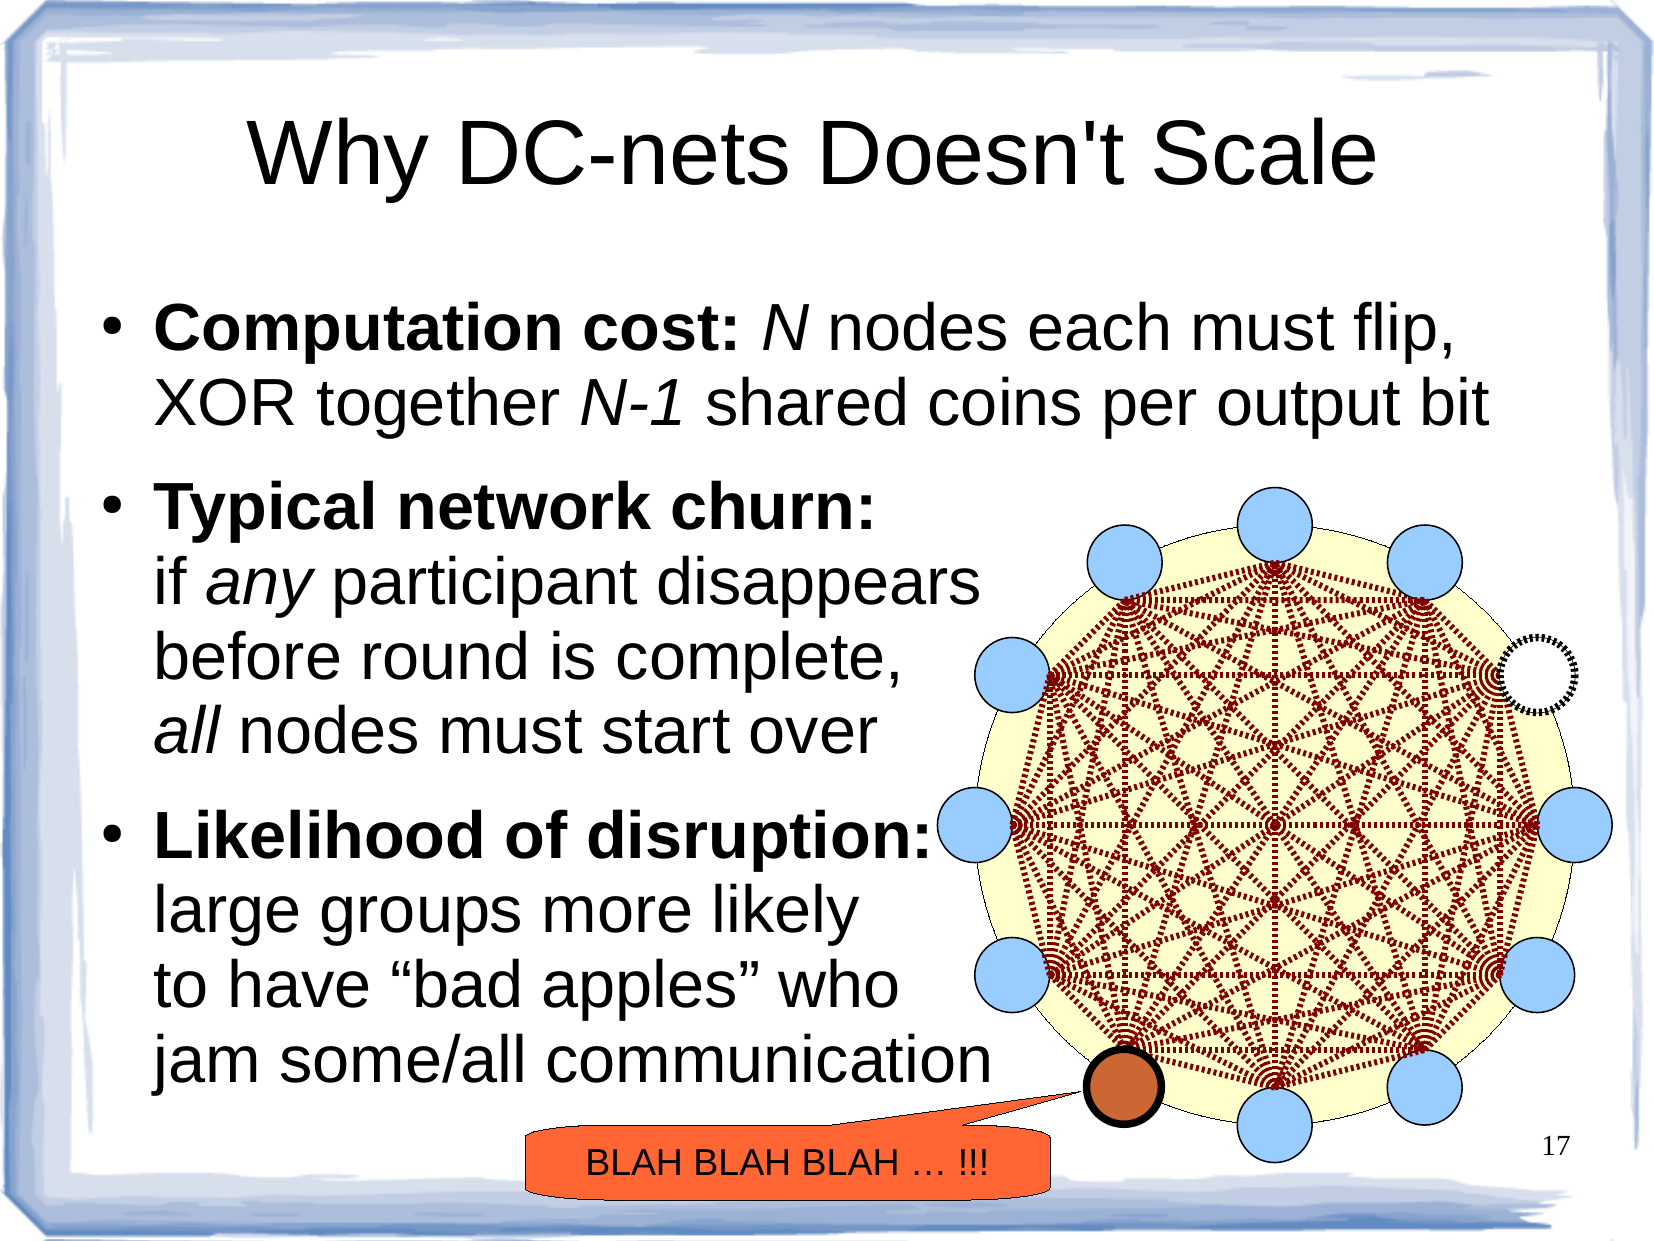

# Why DC-nets Doesn't Scale
Computation cost: N nodes each must flip,
XOR together N-1 shared coins per output bit
Typical network churn:
if any participant disappears
before round is complete,
all nodes must start over
Likelihood of disruption:
large groups more likely
to have “bad apples” who
jam some/all communication
BLAH BLAH BLAH … !!!
17